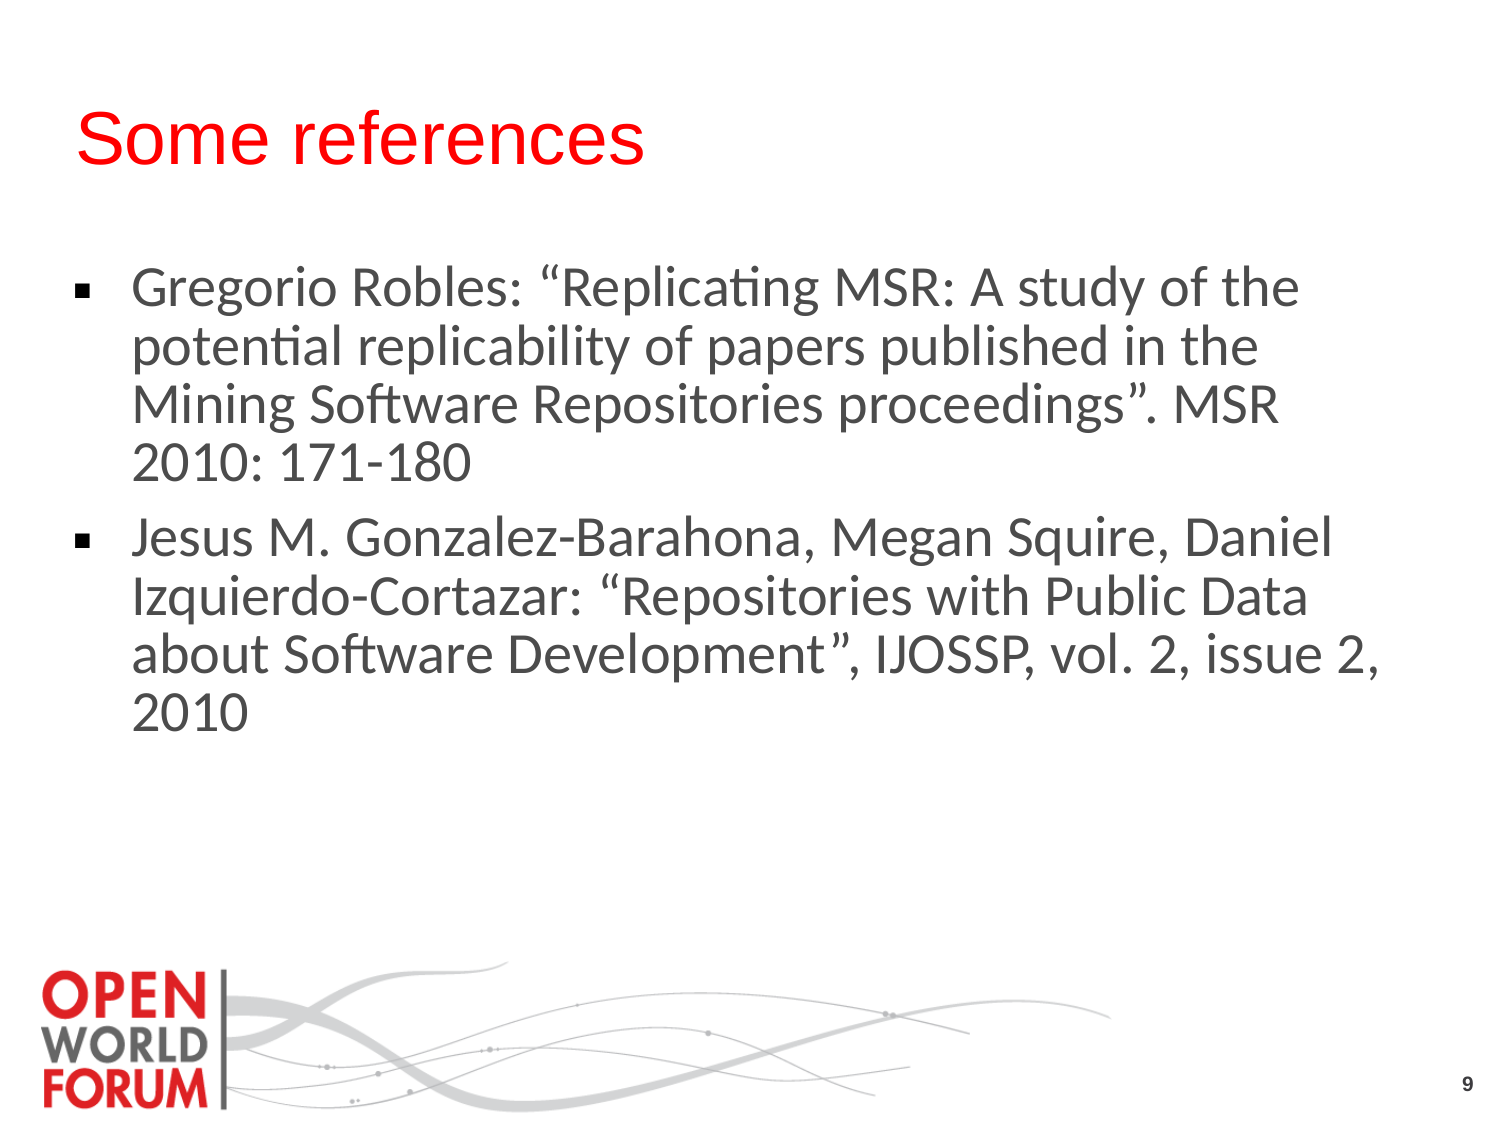

# Some references
Gregorio Robles: “Replicating MSR: A study of the potential replicability of papers published in the Mining Software Repositories proceedings”. MSR 2010: 171-180
Jesus M. Gonzalez-Barahona, Megan Squire, Daniel Izquierdo-Cortazar: “Repositories with Public Data about Software Development”, IJOSSP, vol. 2, issue 2, 2010
9